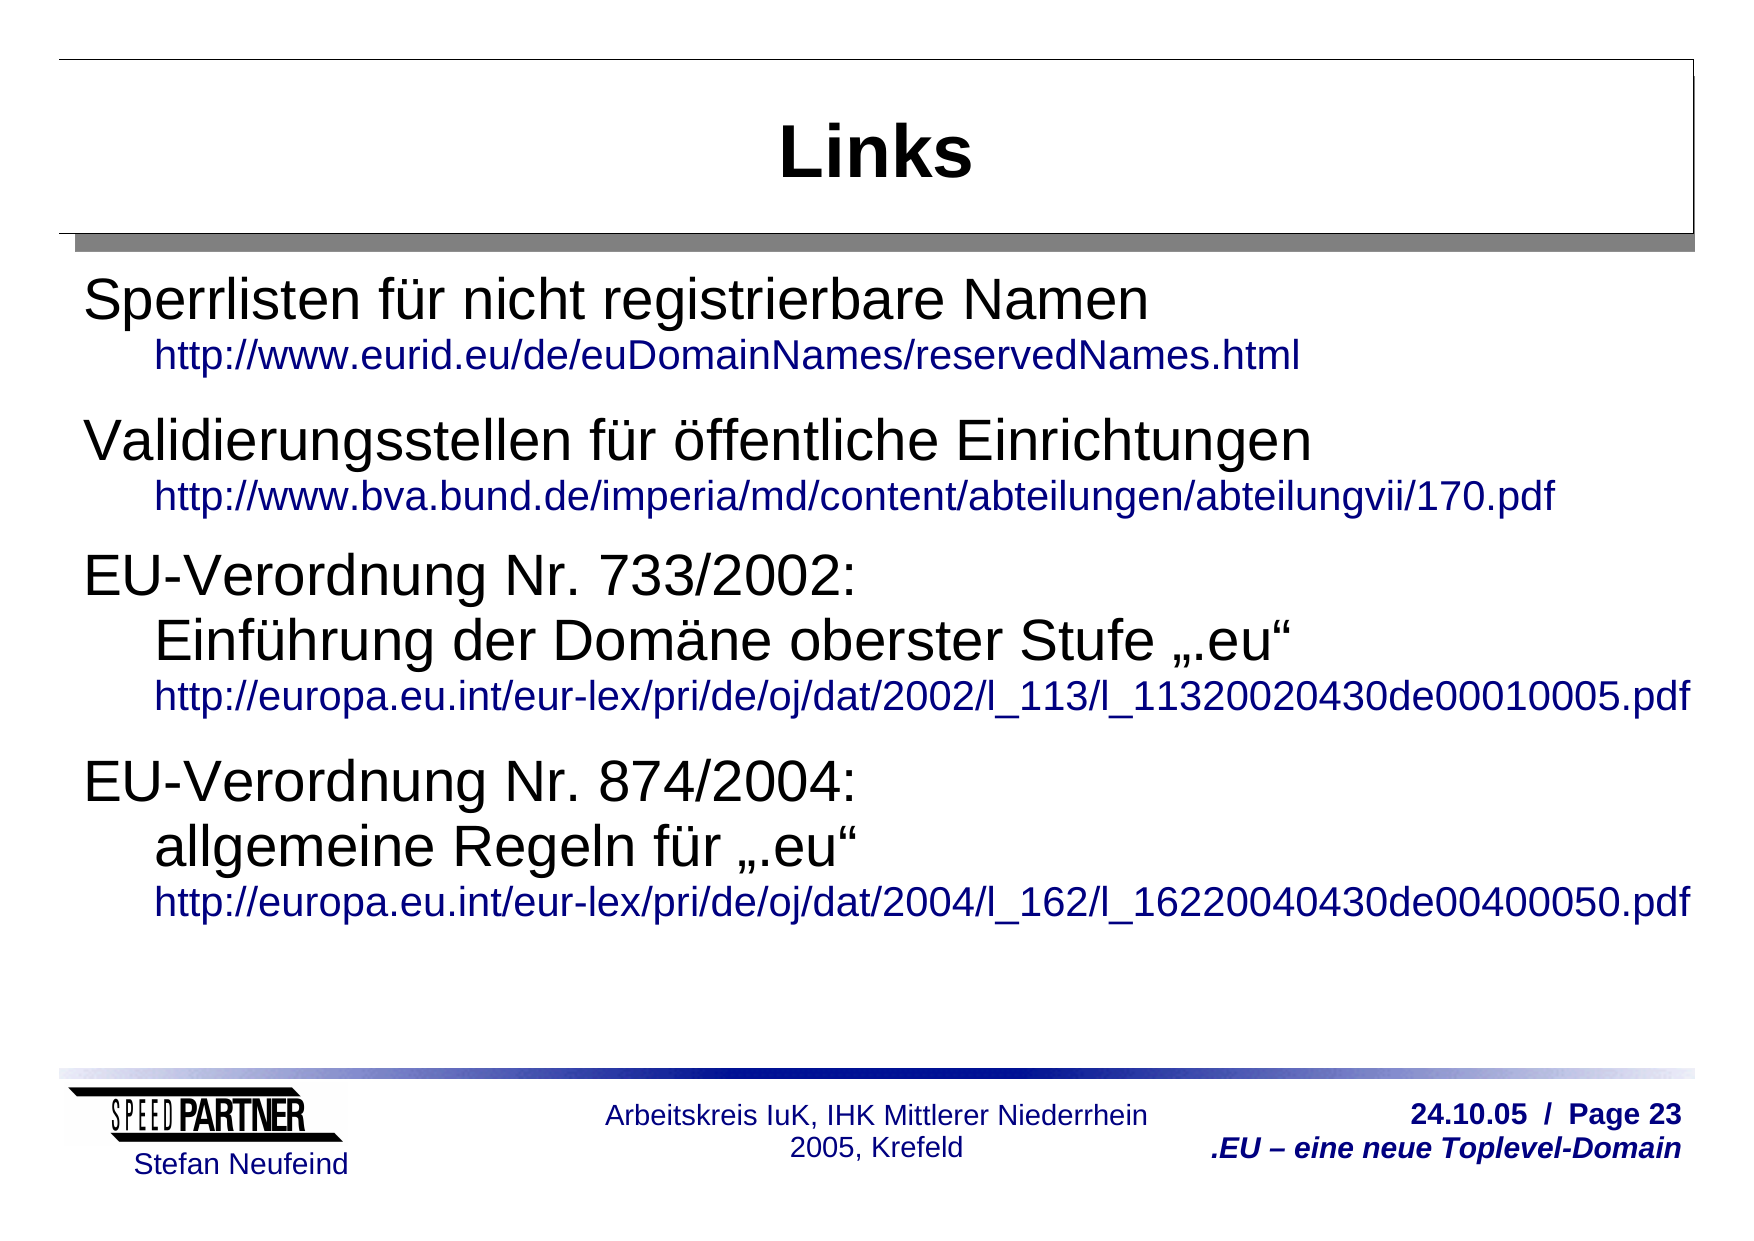

# Links
Sperrlisten für nicht registrierbare Namen
http://www.eurid.eu/de/euDomainNames/reservedNames.html
Validierungsstellen für öffentliche Einrichtungen
http://www.bva.bund.de/imperia/md/content/abteilungen/abteilungvii/170.pdf
EU-Verordnung Nr. 733/2002:
Einführung der Domäne oberster Stufe „.eu“
http://europa.eu.int/eur-lex/pri/de/oj/dat/2002/l_113/l_11320020430de00010005.pdf
EU-Verordnung Nr. 874/2004:
allgemeine Regeln für „.eu“
http://europa.eu.int/eur-lex/pri/de/oj/dat/2004/l_162/l_16220040430de00400050.pdf